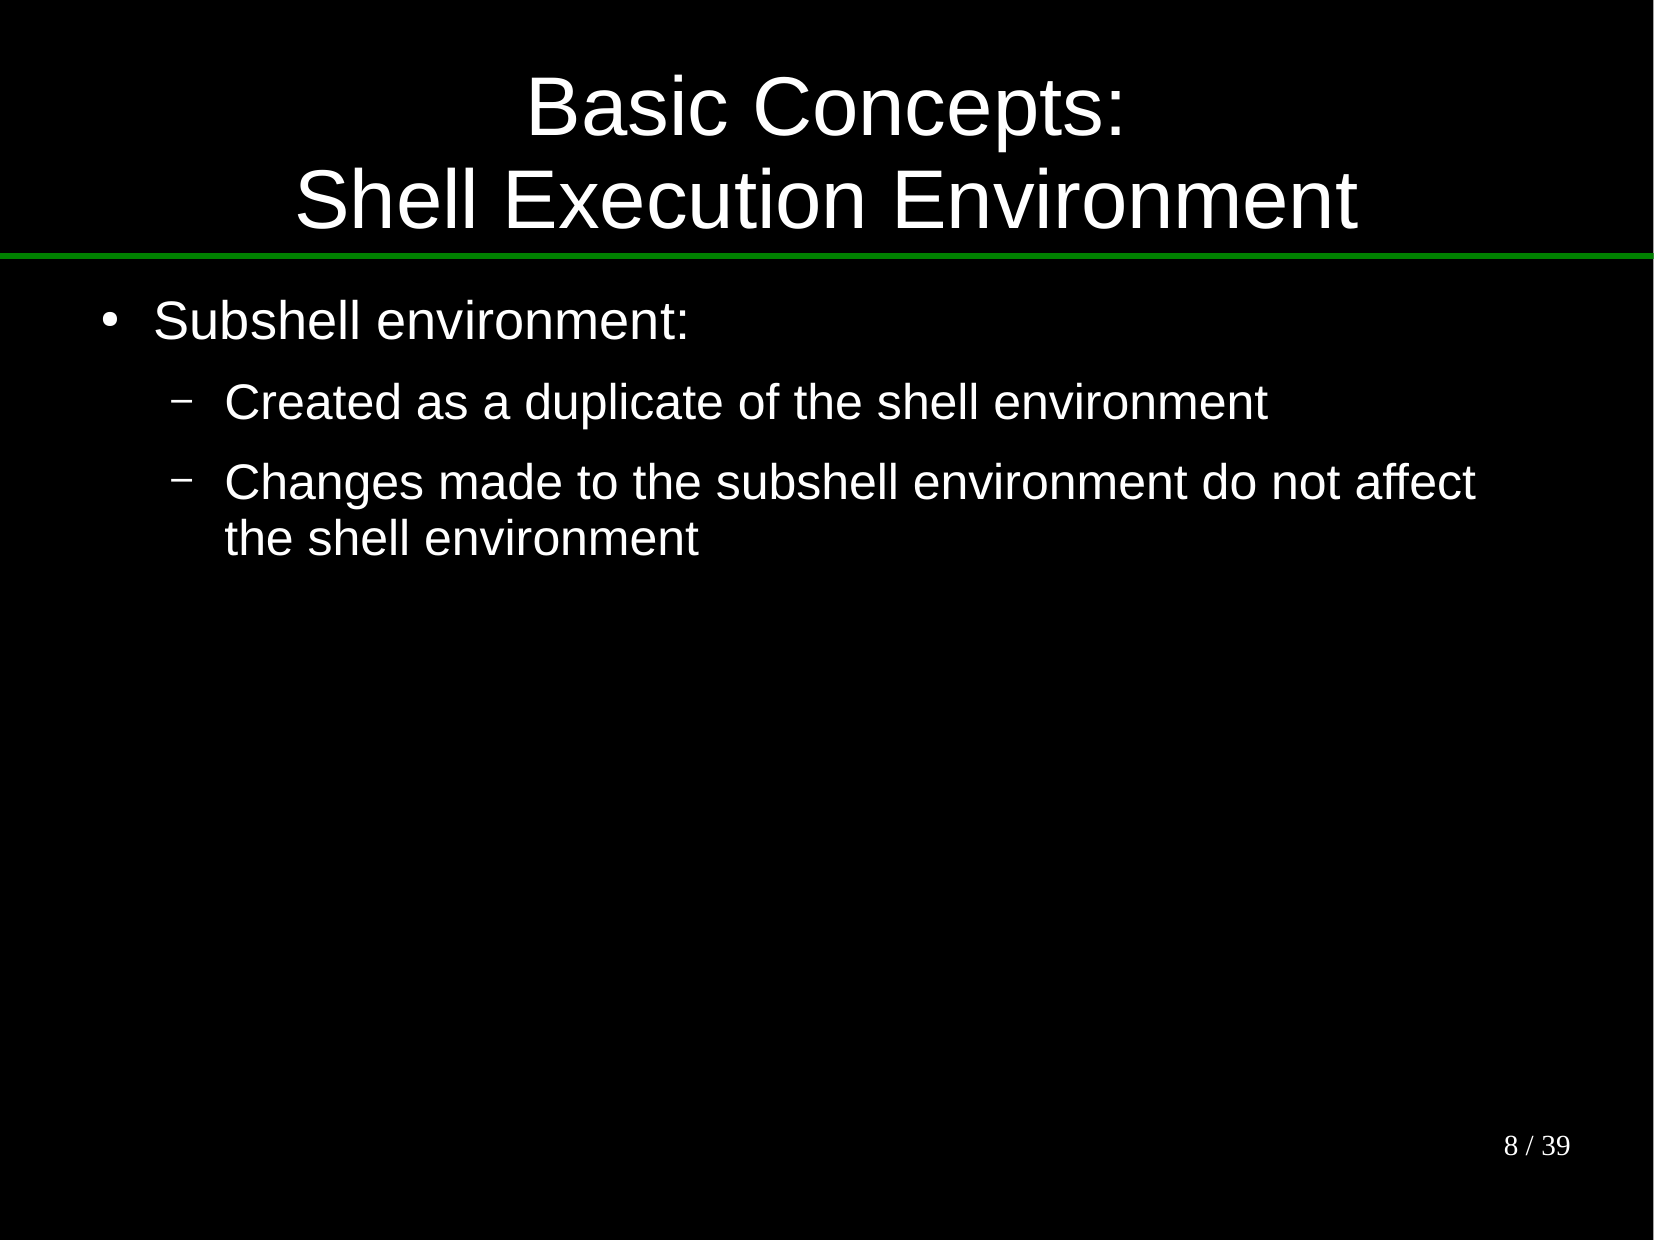

# Basic Concepts: Shell Execution Environment
Subshell environment:
Created as a duplicate of the shell environment
Changes made to the subshell environment do not affect the shell environment
8